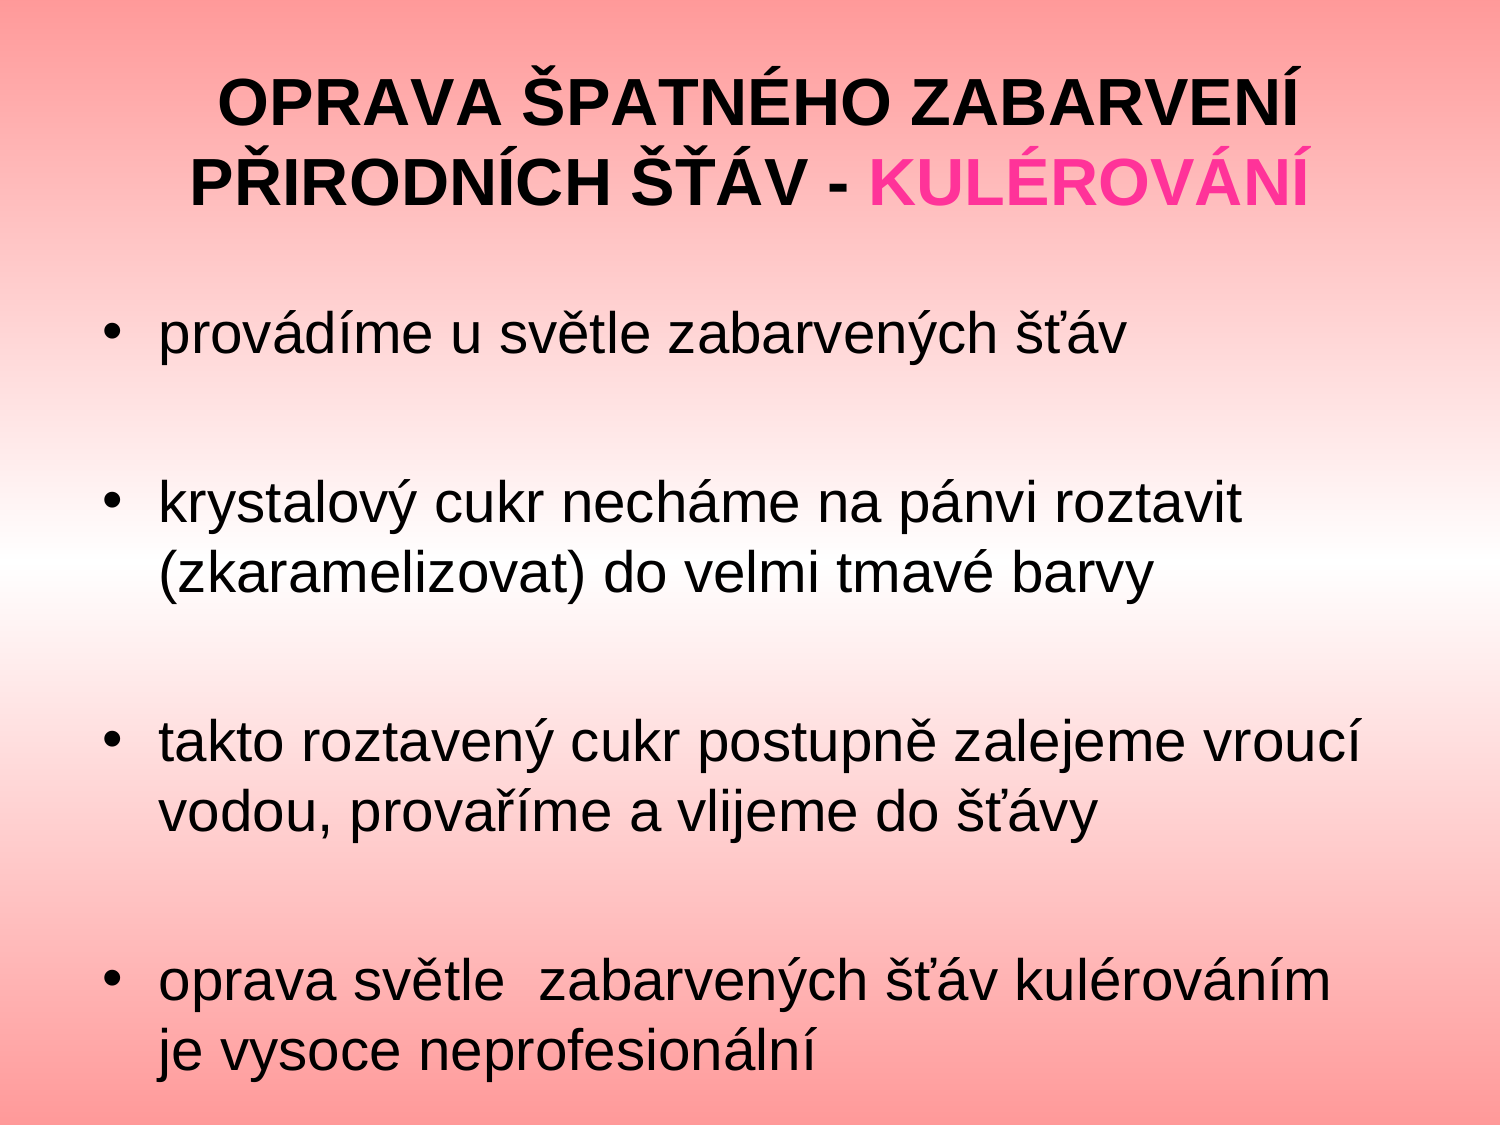

# OPRAVA ŠPATNÉHO ZABARVENÍ PŘIRODNÍCH ŠŤÁV - KULÉROVÁNÍ
provádíme u světle zabarvených šťáv
krystalový cukr necháme na pánvi roztavit (zkaramelizovat) do velmi tmavé barvy
takto roztavený cukr postupně zalejeme vroucí vodou, provaříme a vlijeme do šťávy
oprava světle zabarvených šťáv kulérováním je vysoce neprofesionální